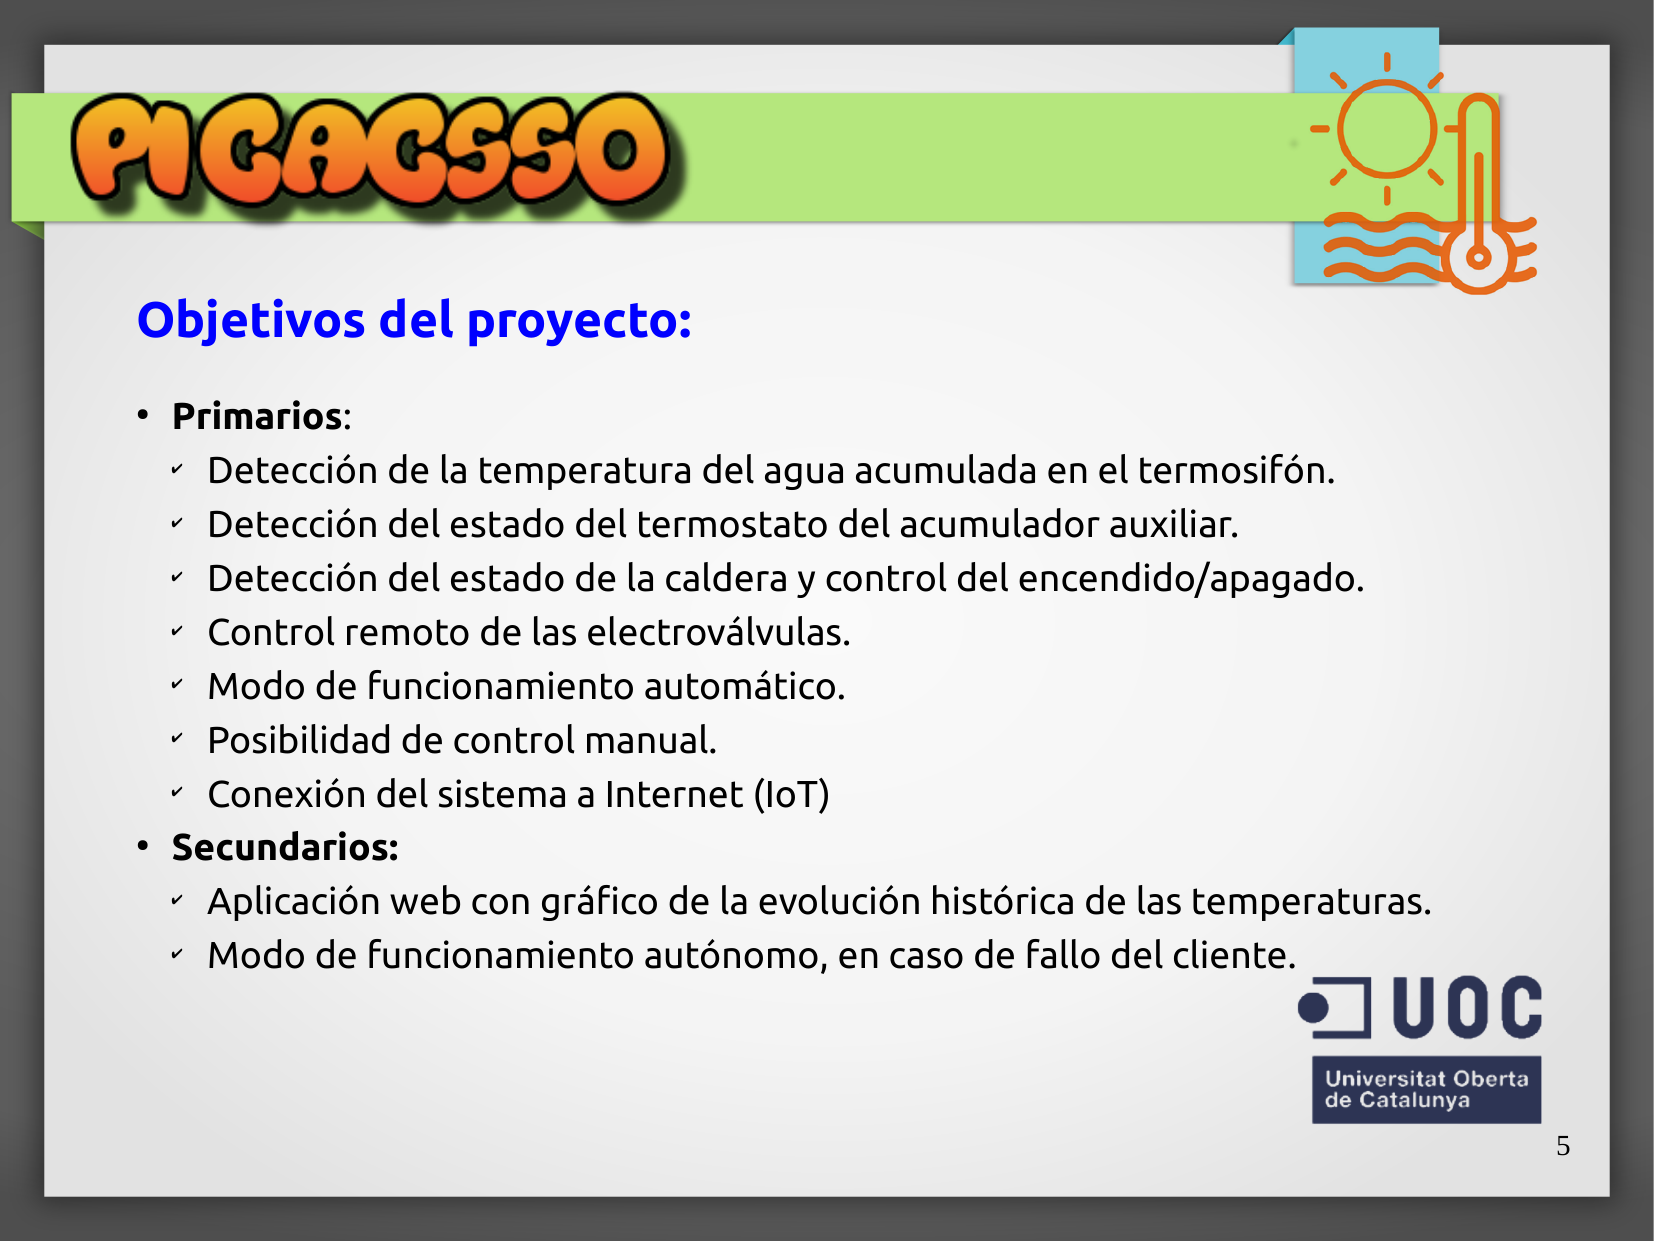

Objetivos del proyecto:
Primarios:
Detección de la temperatura del agua acumulada en el termosifón.
Detección del estado del termostato del acumulador auxiliar.
Detección del estado de la caldera y control del encendido/apagado.
Control remoto de las electroválvulas.
Modo de funcionamiento automático.
Posibilidad de control manual.
Conexión del sistema a Internet (IoT)
Secundarios:
Aplicación web con gráfico de la evolución histórica de las temperaturas.
Modo de funcionamiento autónomo, en caso de fallo del cliente.
5